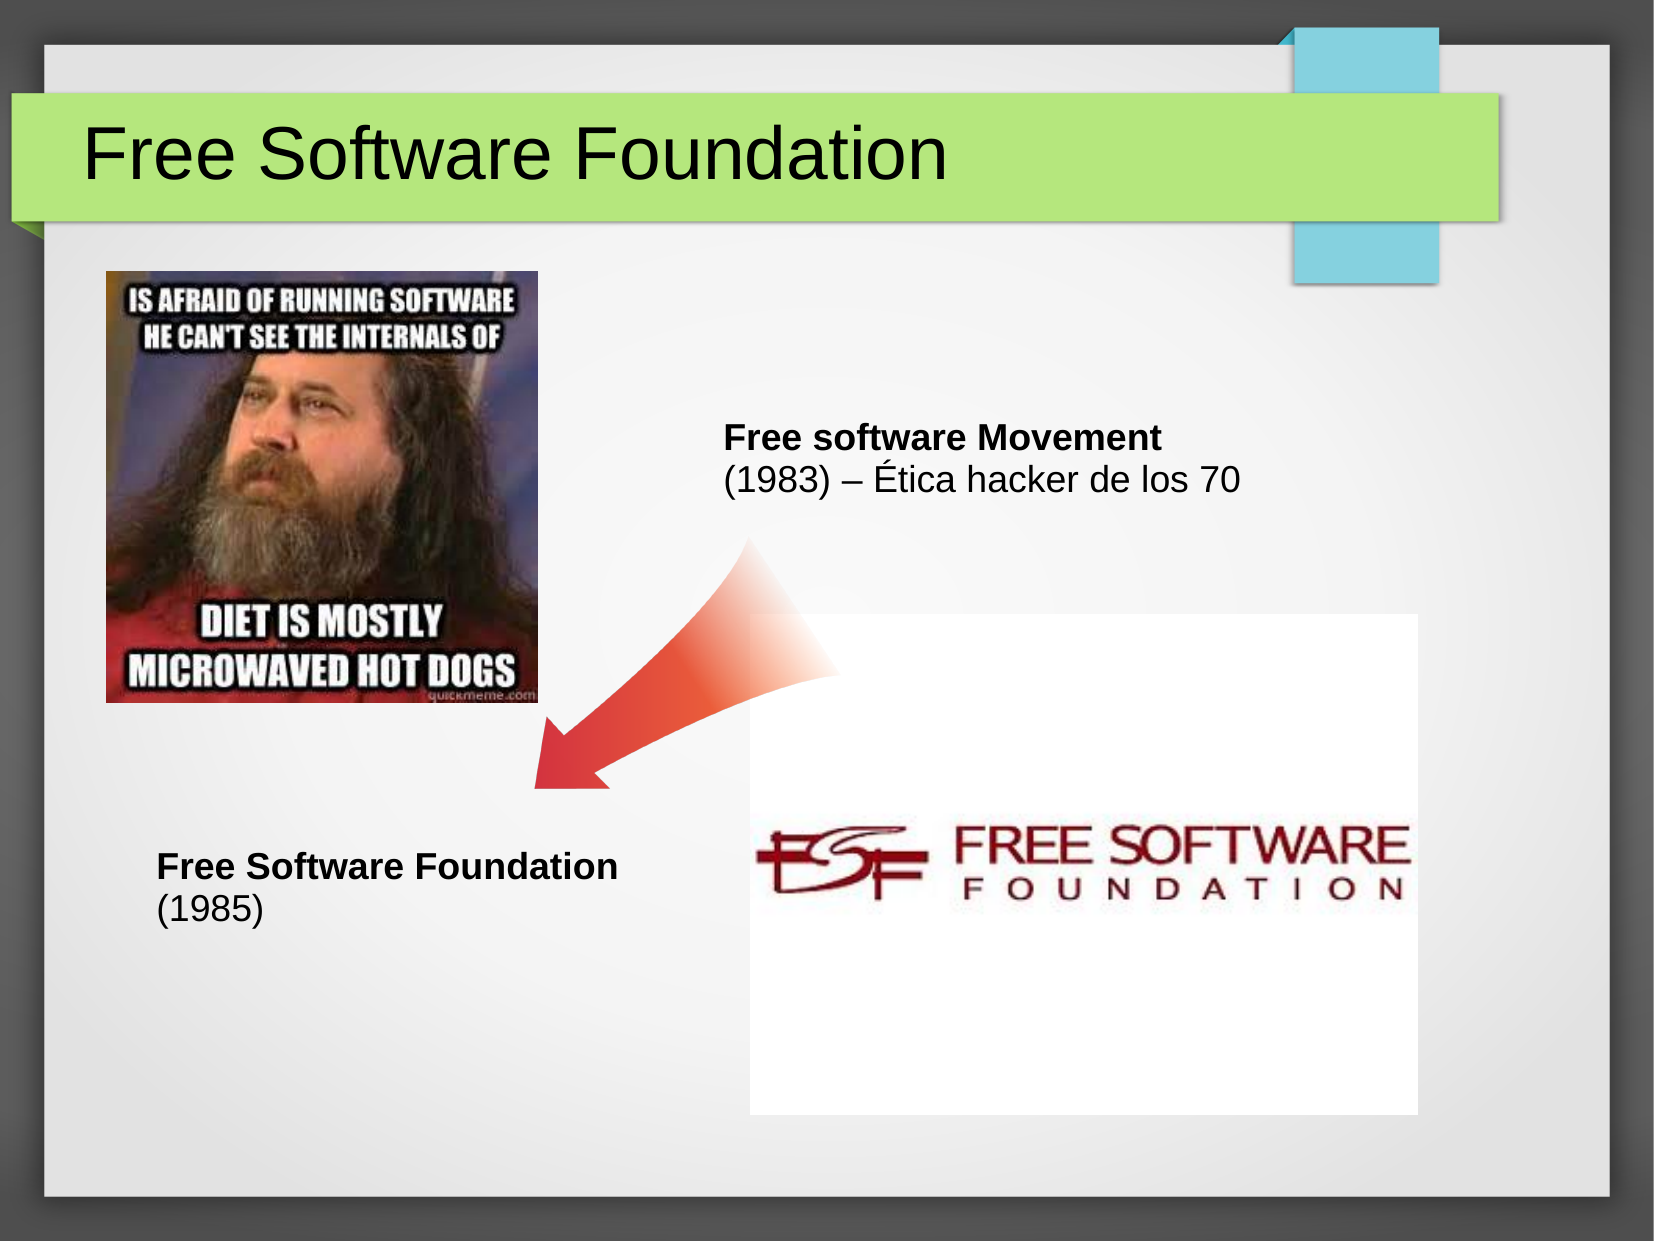

# Free Software Foundation
Free software Movement
(1983) – Ética hacker de los 70
Free Software Foundation
(1985)